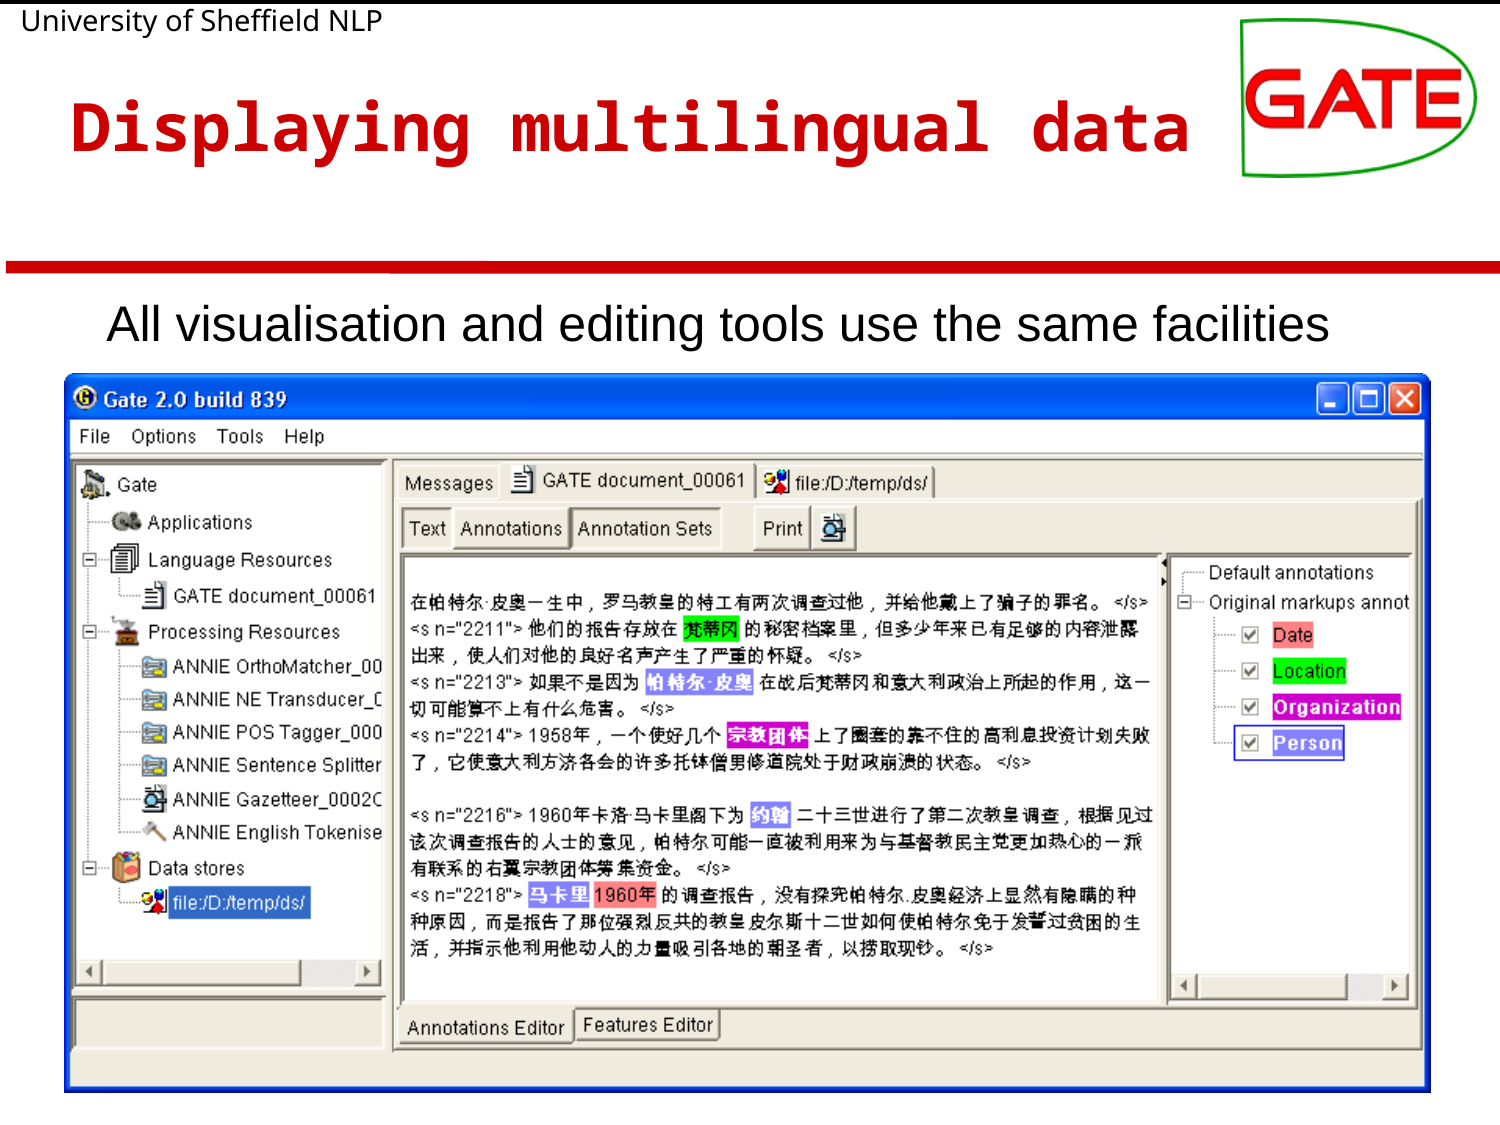

# Displaying multilingual data
All visualisation and editing tools use the same facilities